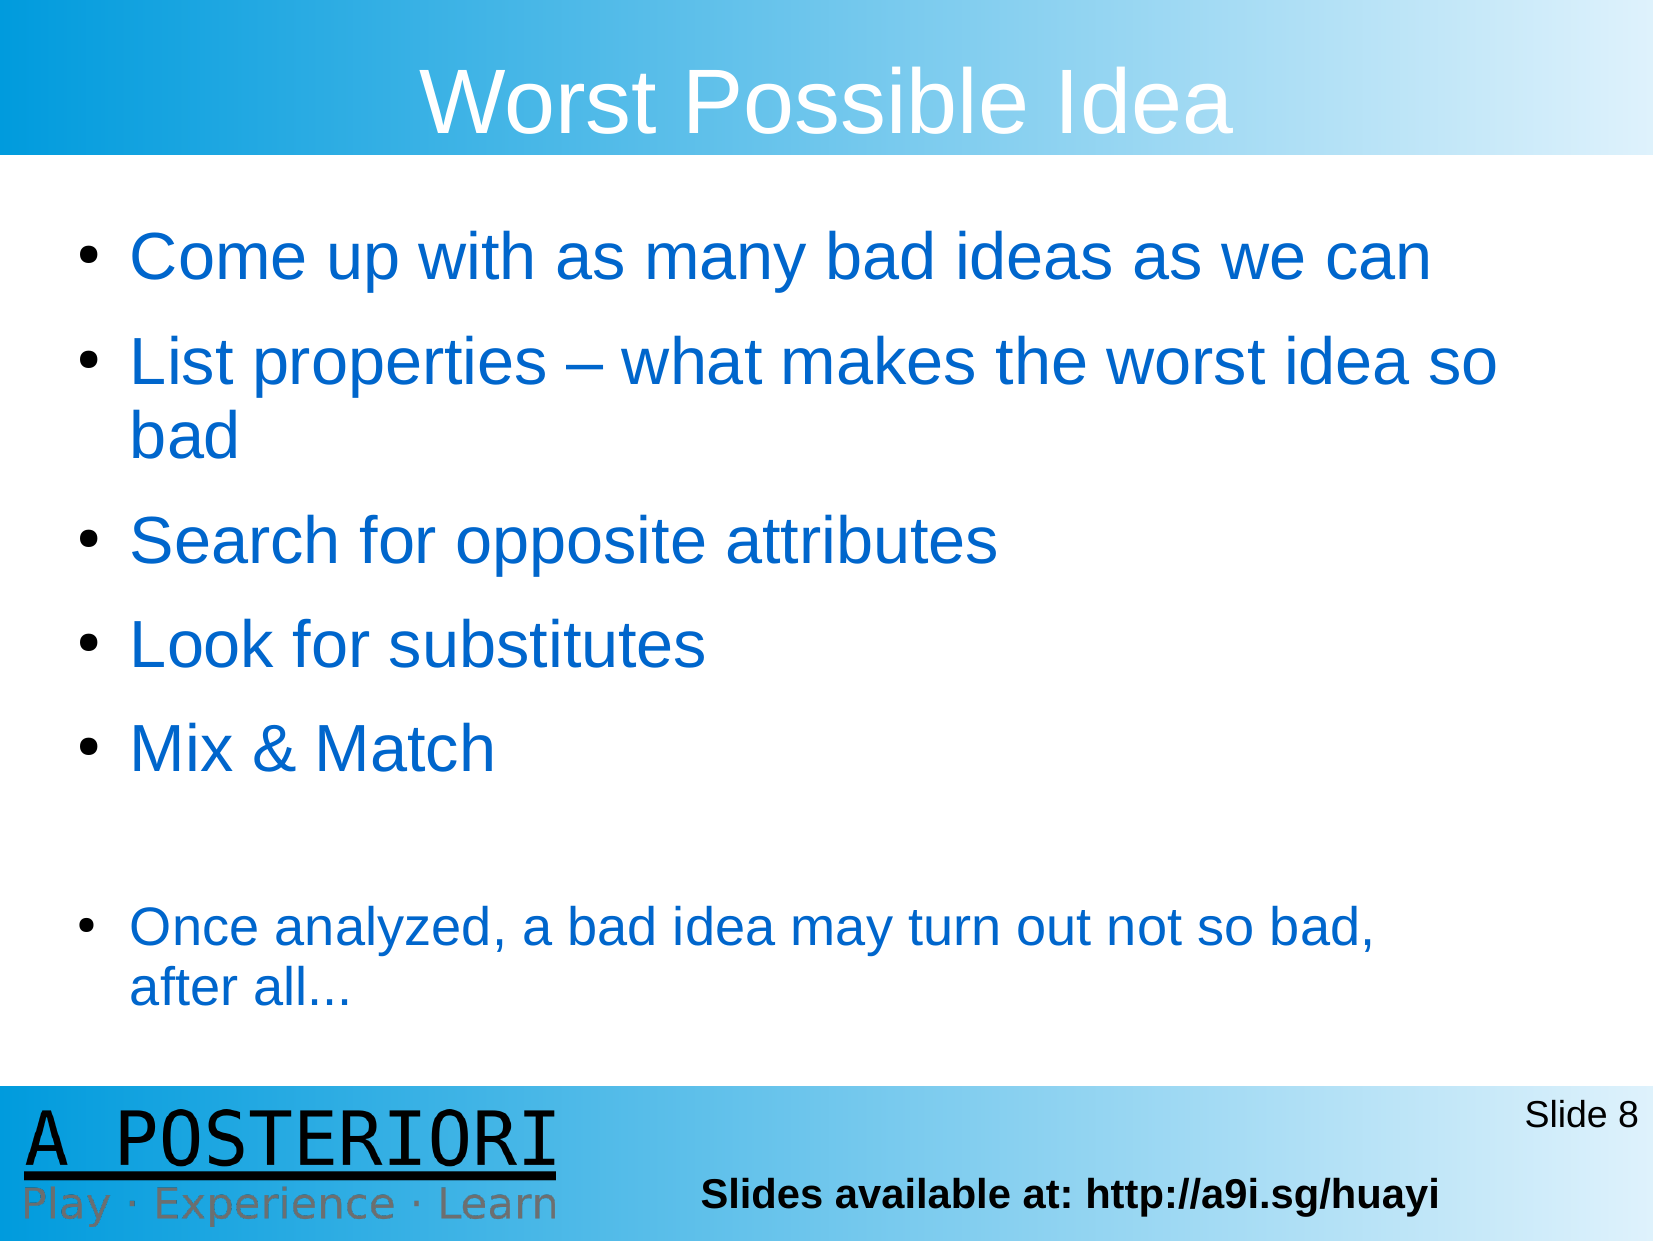

# Worst Possible Idea
Come up with as many bad ideas as we can
List properties – what makes the worst idea so bad
Search for opposite attributes
Look for substitutes
Mix & Match
Once analyzed, a bad idea may turn out not so bad,
after all...